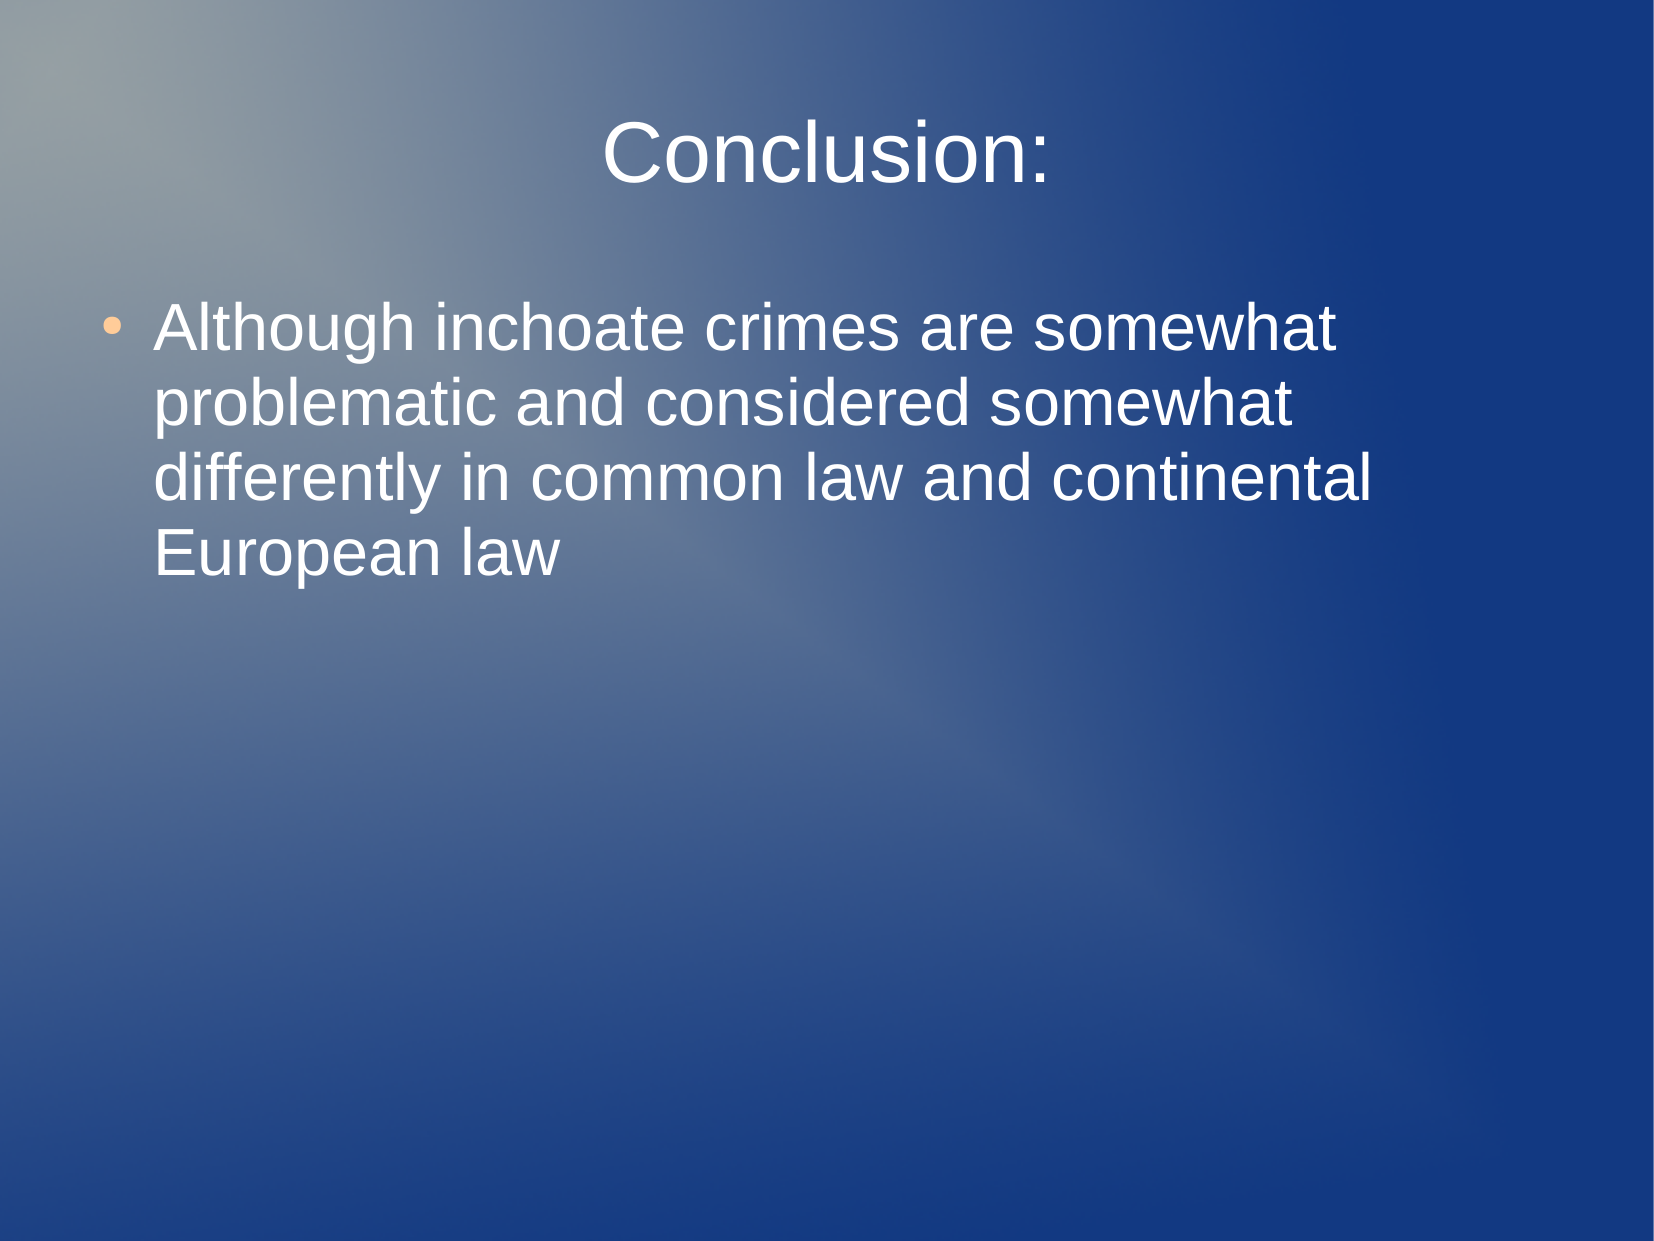

# Conclusion:
Although inchoate crimes are somewhat problematic and considered somewhat differently in common law and continental European law